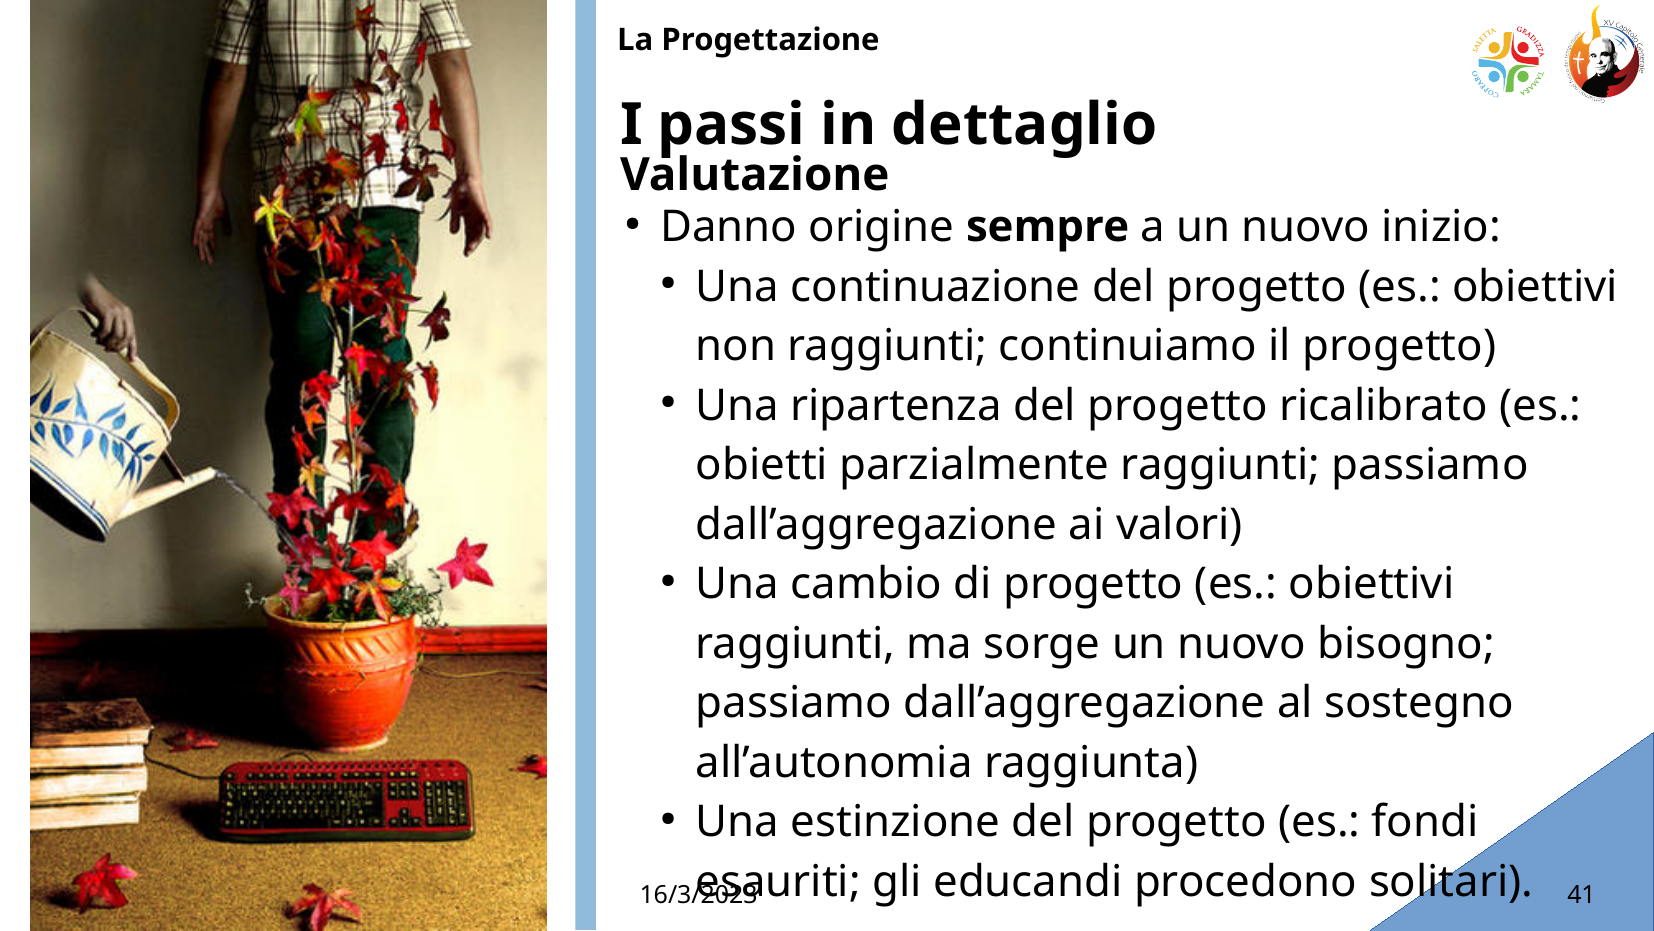

La Progettazione
I passi in dettaglio
Valutazione
# Danno origine sempre a un nuovo inizio:
Una continuazione del progetto (es.: obiettivi non raggiunti; continuiamo il progetto)
Una ripartenza del progetto ricalibrato (es.: obietti parzialmente raggiunti; passiamo dall’aggregazione ai valori)
Una cambio di progetto (es.: obiettivi raggiunti, ma sorge un nuovo bisogno; passiamo dall’aggregazione al sostegno all’autonomia raggiunta)
Una estinzione del progetto (es.: fondi esauriti; gli educandi procedono solitari).